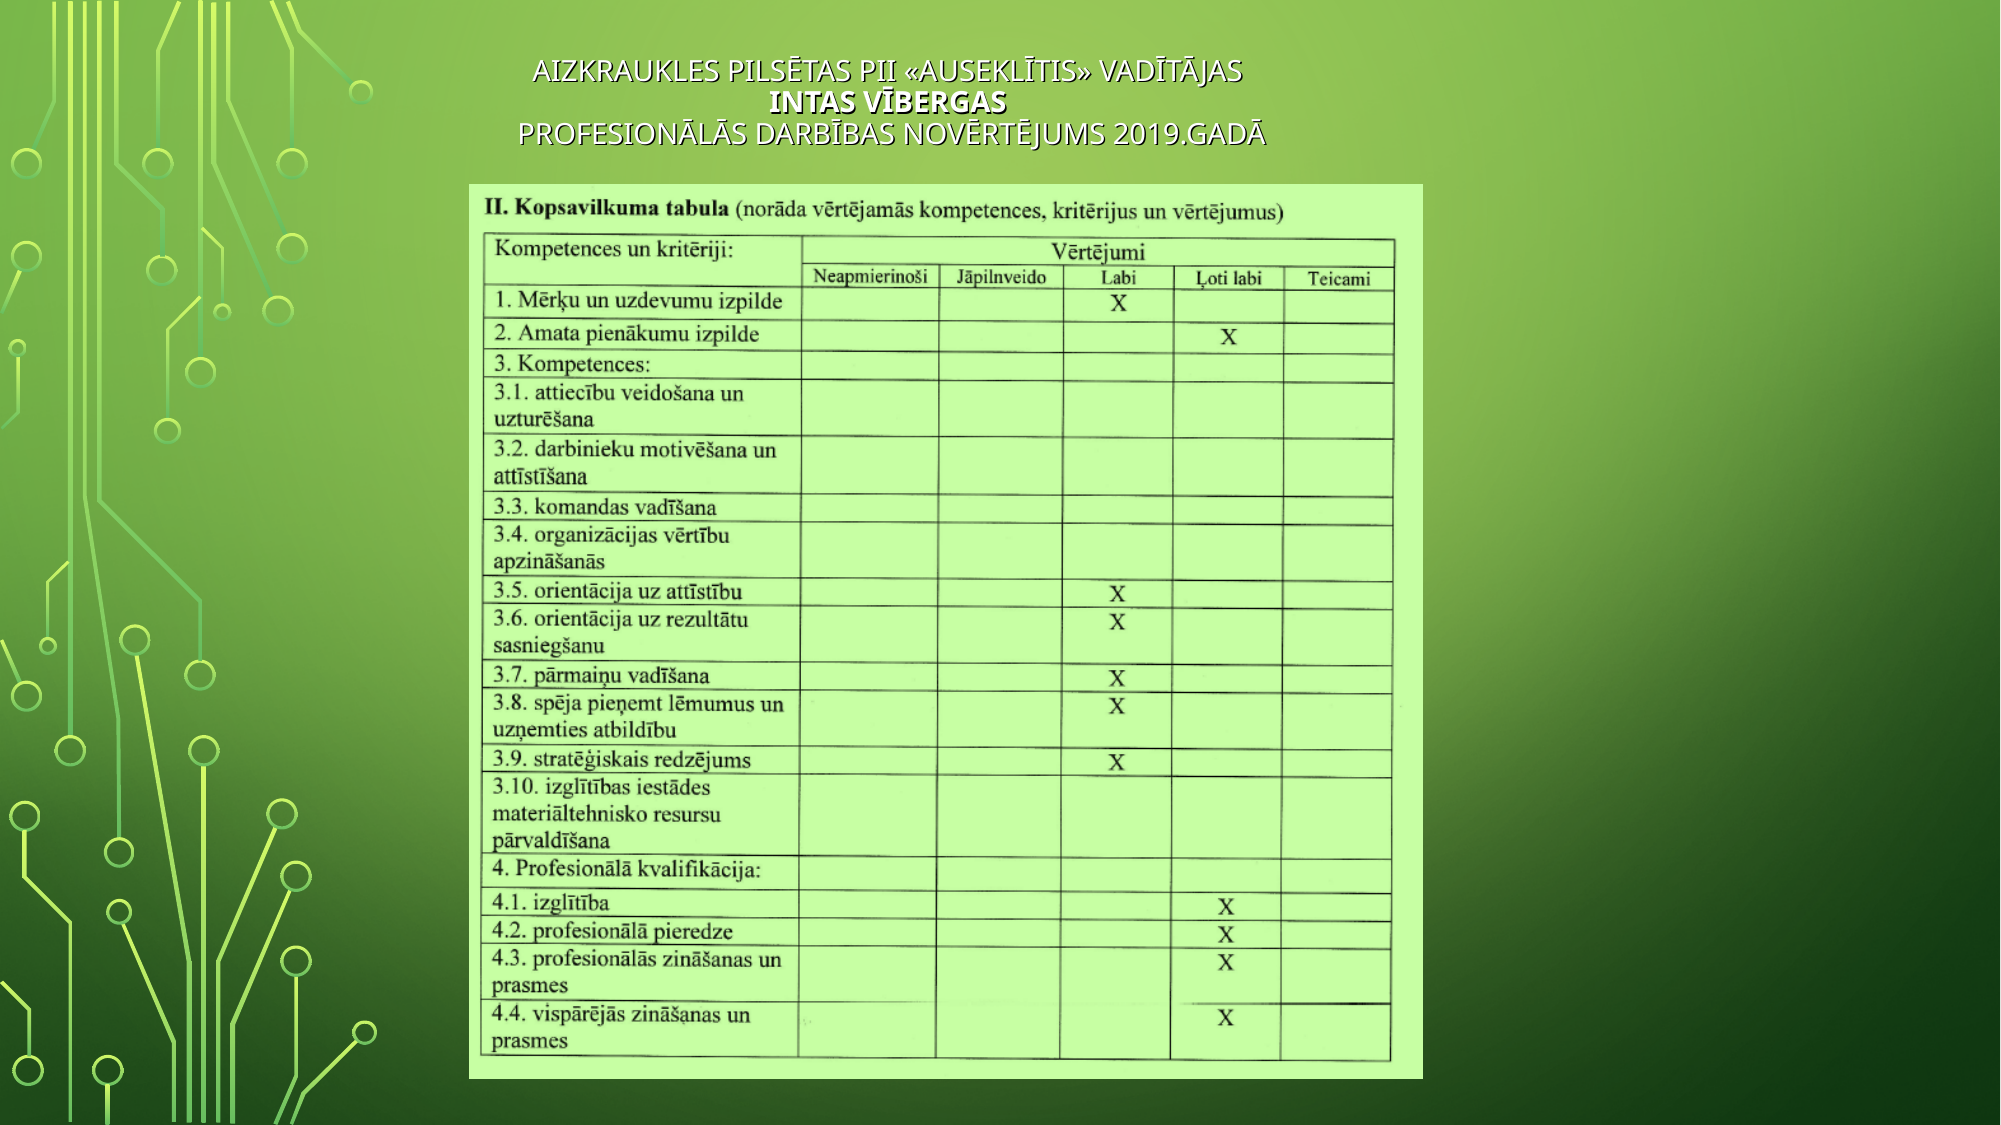

# Aizkraukles pilsētas PII «AUSEKLĪTIS» VADĪTĀJAS INTAS VĪBERGAS PROFESIONĀLĀS DARBĪBAS NOVĒRTĒJUMS 2019.GADĀ